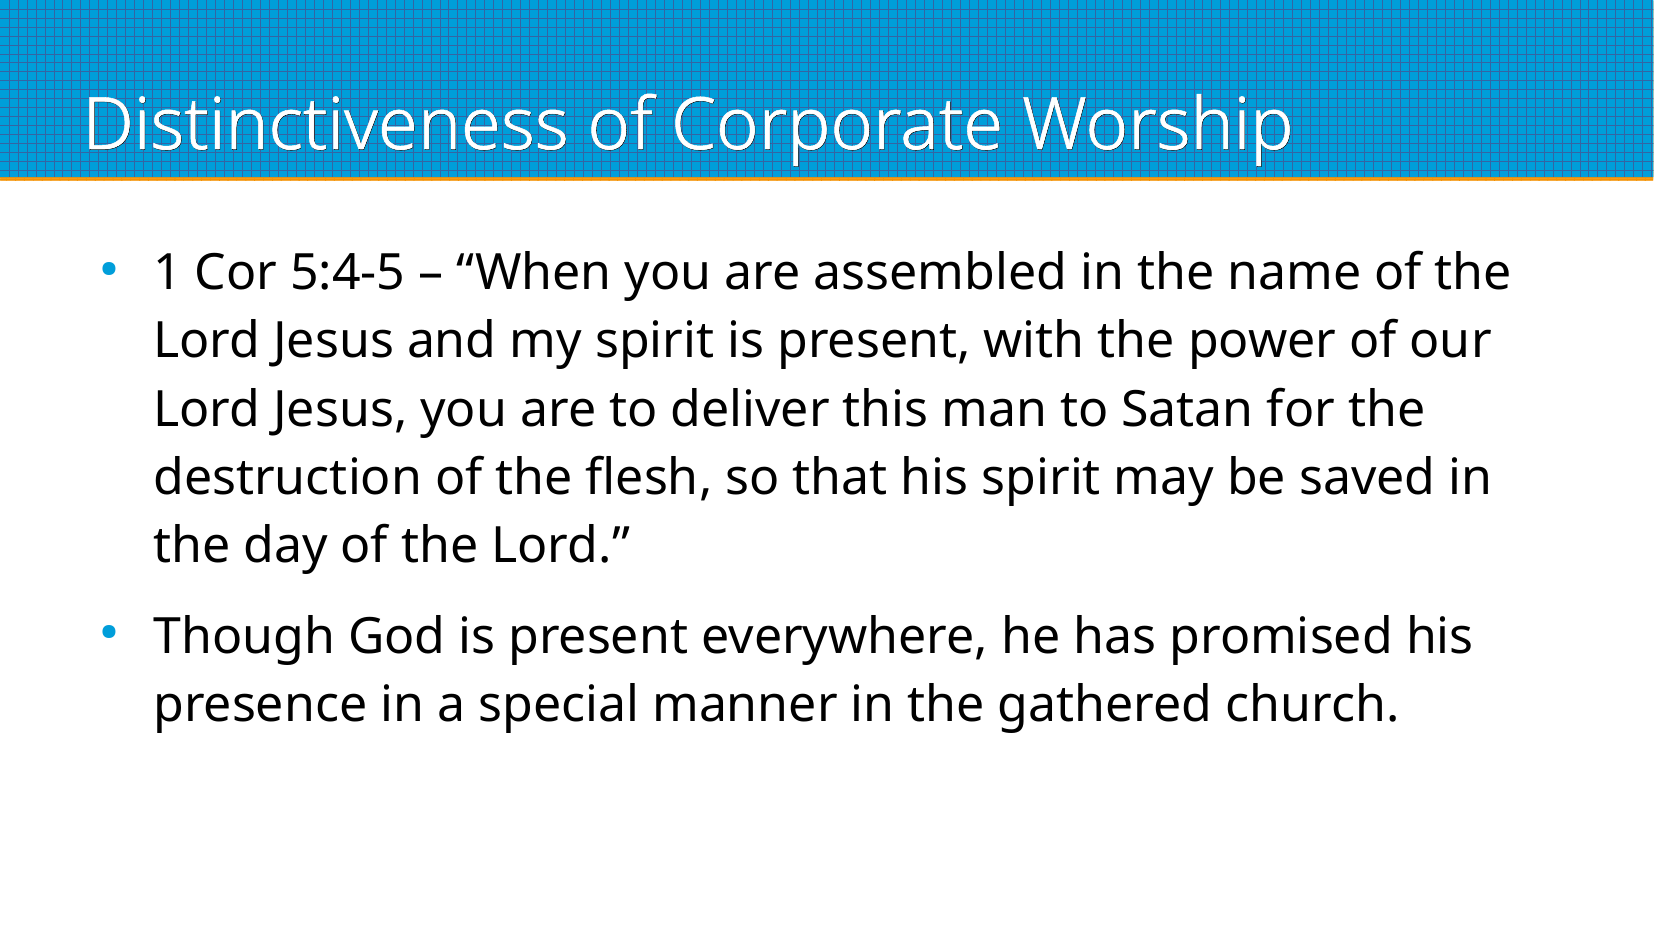

# Distinctiveness of Corporate Worship
1 Cor 5:4-5 – “When you are assembled in the name of the Lord Jesus and my spirit is present, with the power of our Lord Jesus, you are to deliver this man to Satan for the destruction of the flesh, so that his spirit may be saved in the day of the Lord.”
Though God is present everywhere, he has promised his presence in a special manner in the gathered church.